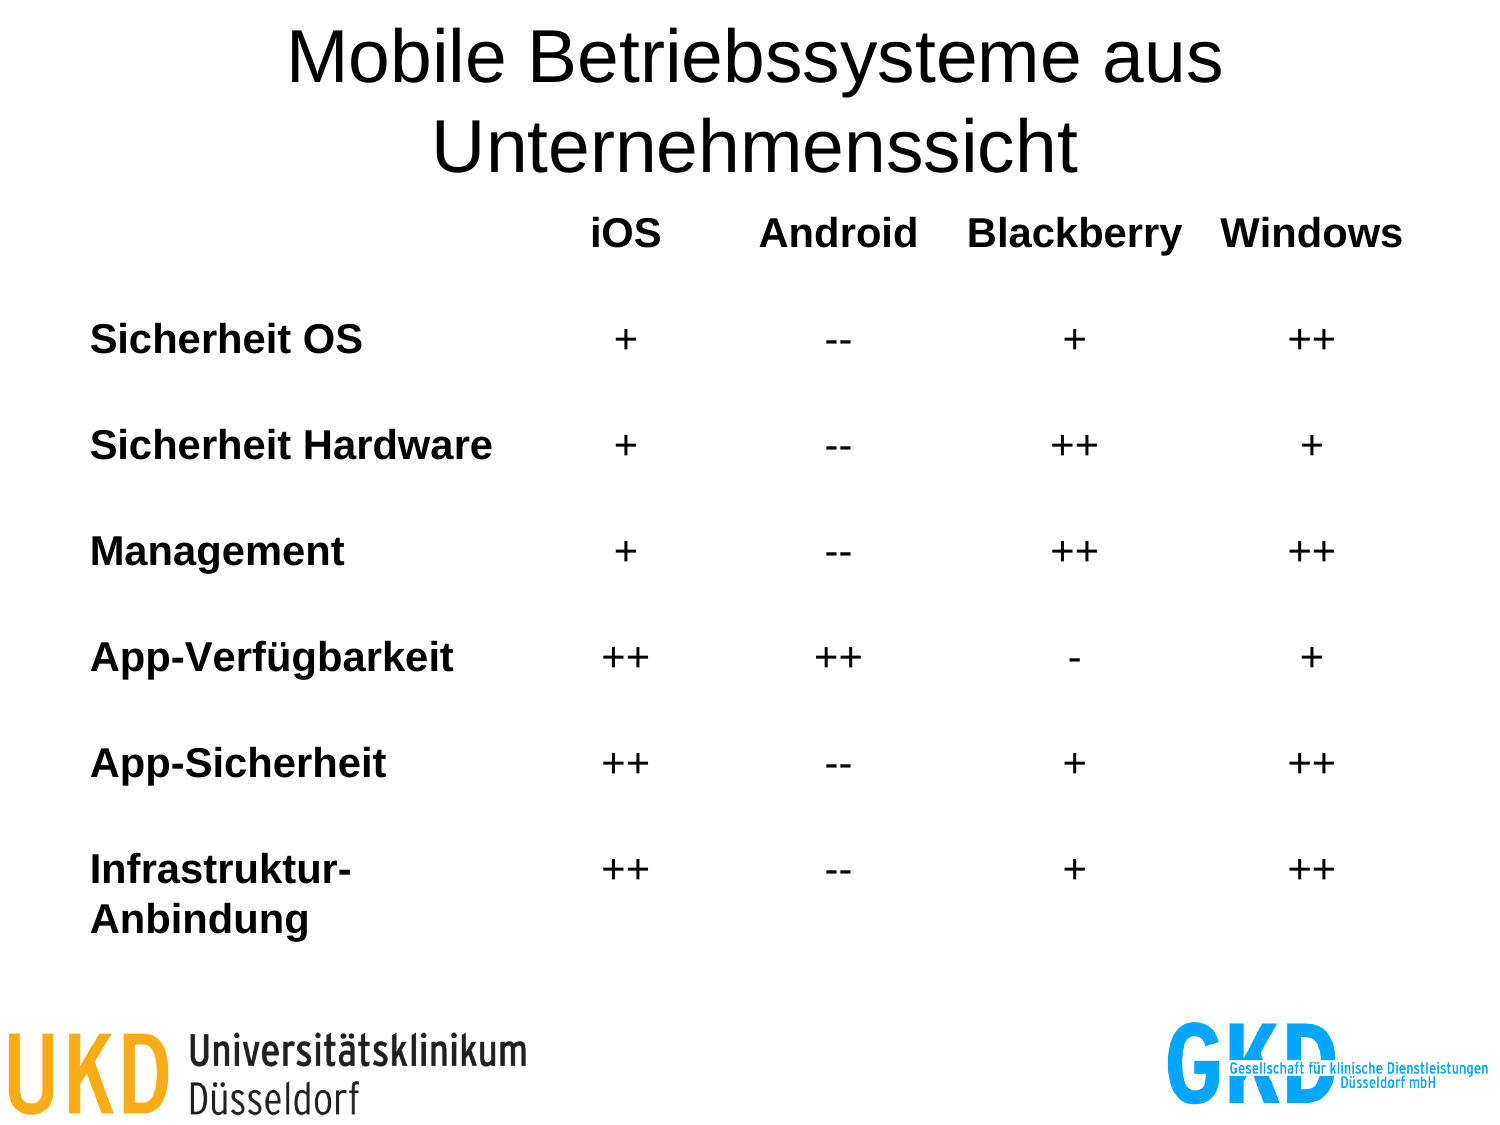

# Mobile Betriebssysteme aus Unternehmenssicht
| | iOS | Android | Blackberry | Windows |
| --- | --- | --- | --- | --- |
| Sicherheit OS | + | -- | + | ++ |
| Sicherheit Hardware | + | -- | ++ | + |
| Management | + | -- | ++ | ++ |
| App-Verfügbarkeit | ++ | ++ | - | + |
| App-Sicherheit | ++ | -- | + | ++ |
| Infrastruktur-Anbindung | ++ | -- | + | ++ |